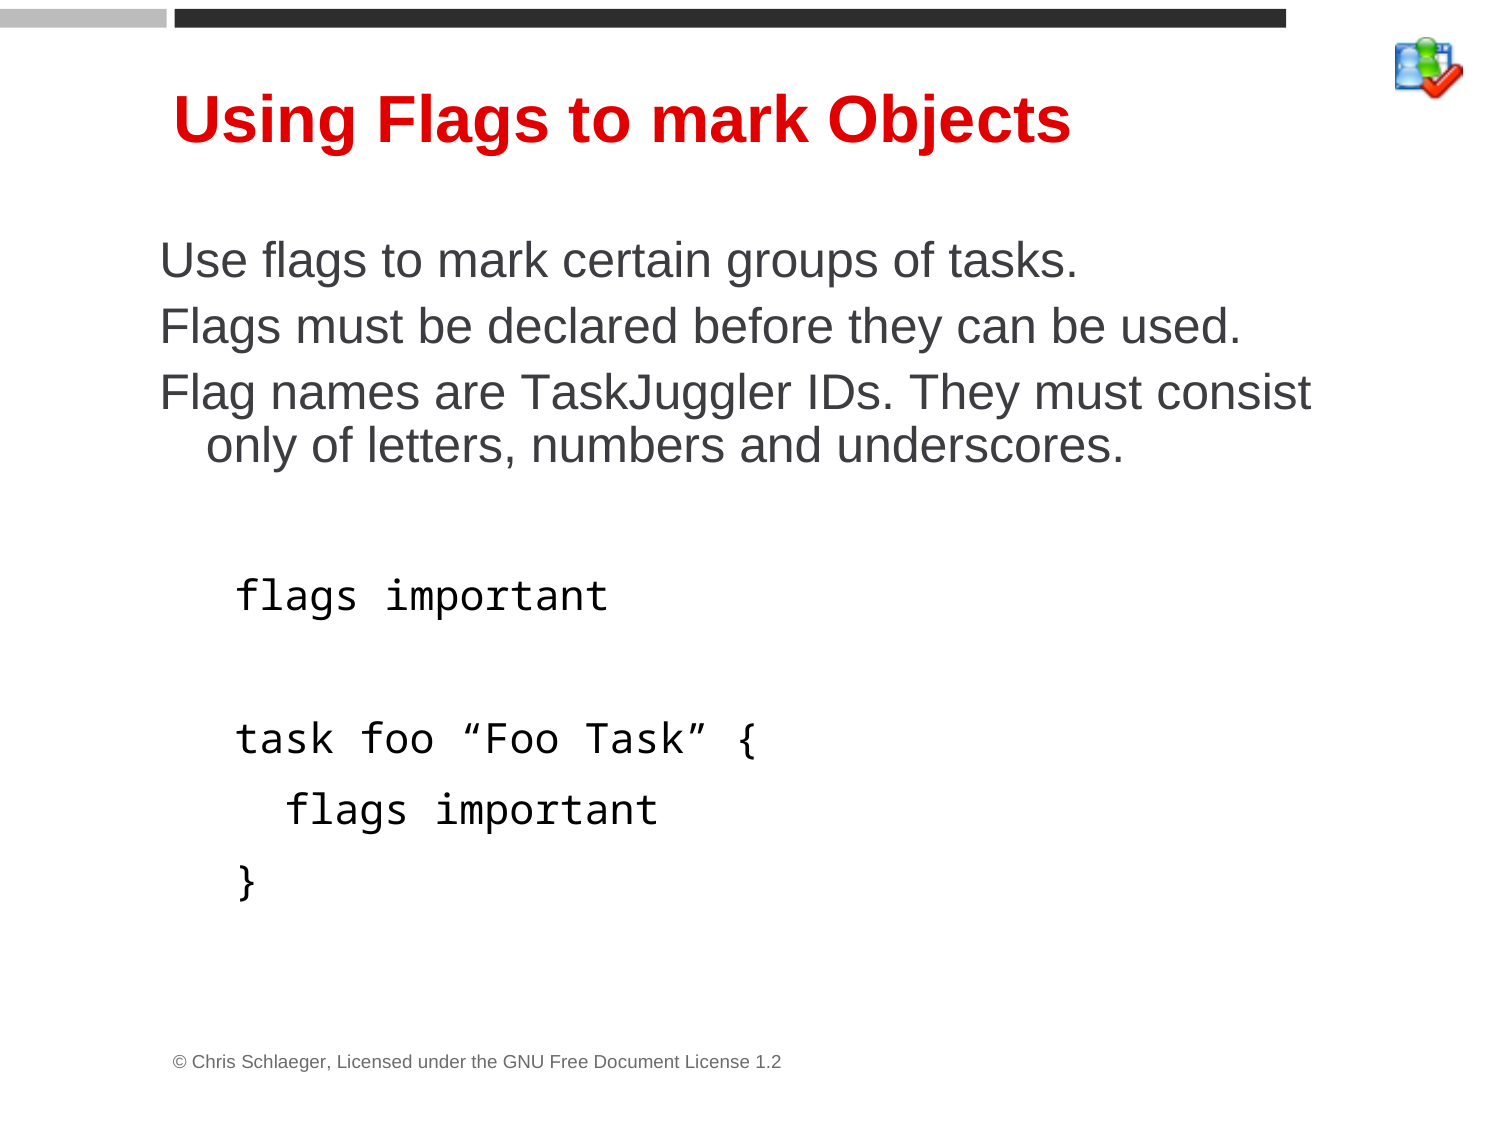

# Using Flags to mark Objects
Use flags to mark certain groups of tasks.
Flags must be declared before they can be used.
Flag names are TaskJuggler IDs. They must consist only of letters, numbers and underscores.
flags important
task foo “Foo Task” {
 flags important
}